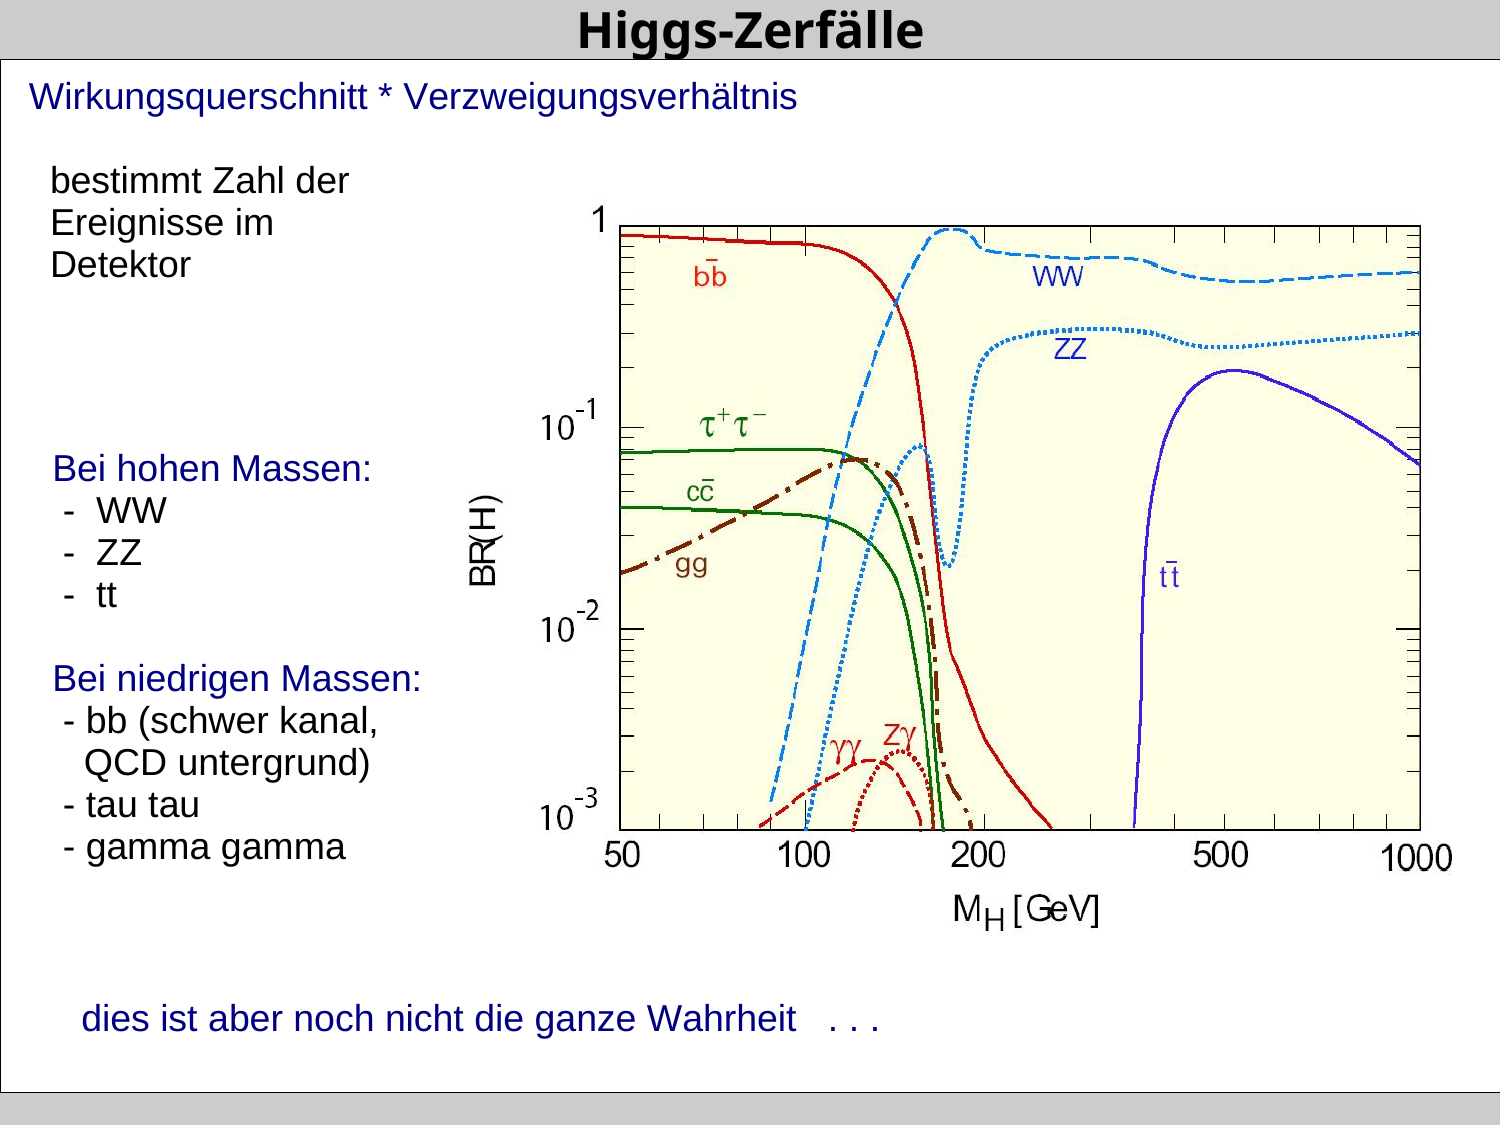

# Higgs-Zerfälle
Wirkungsquerschnitt * Verzweigungsverhältnis
 bestimmt Zahl der
 Ereignisse im
 Detektor
Bei hohen Massen:
 - WW
 - ZZ
 - tt
Bei niedrigen Massen:
 - bb (schwer kanal,
 QCD untergrund)
 - tau tau
 - gamma gamma
dies ist aber noch nicht die ganze Wahrheit . . .